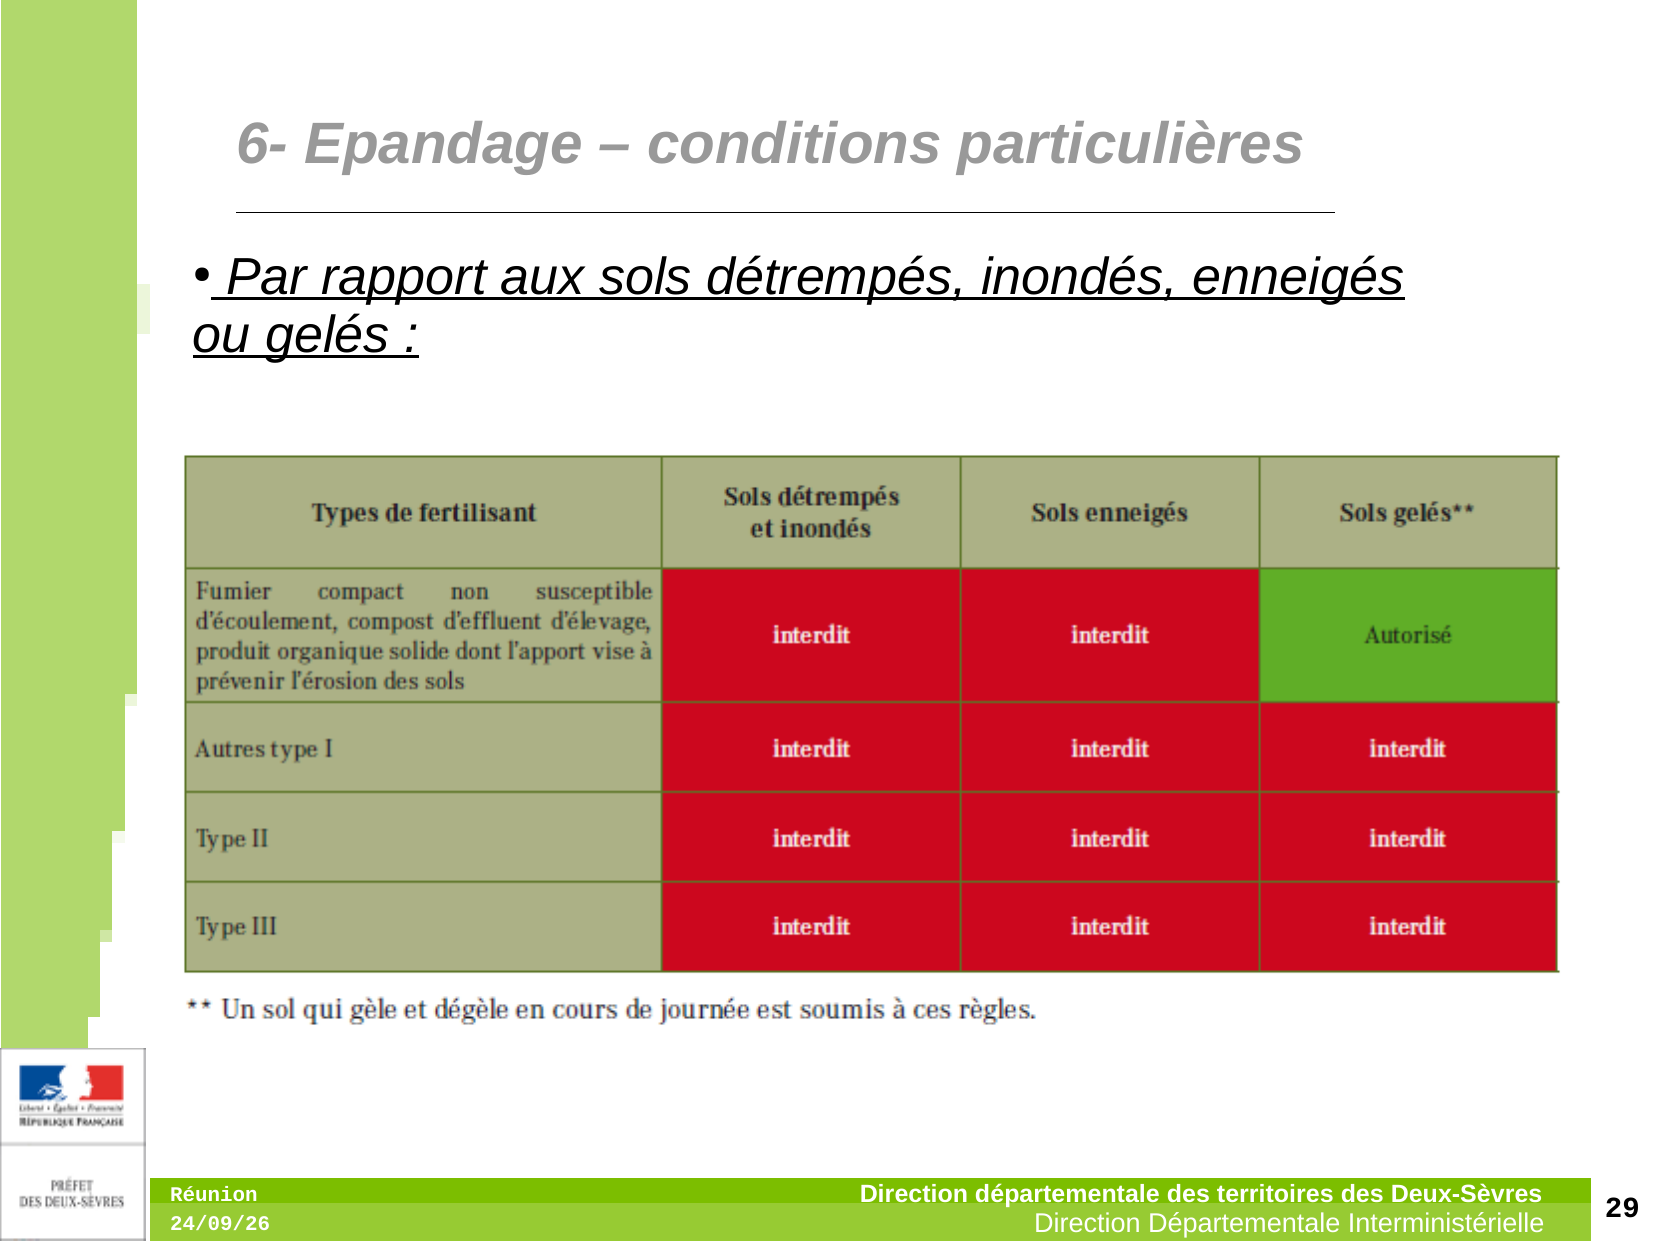

6- Epandage – conditions particulières
#
 Par rapport aux sols détrempés, inondés, enneigés ou gelés :
Réunion